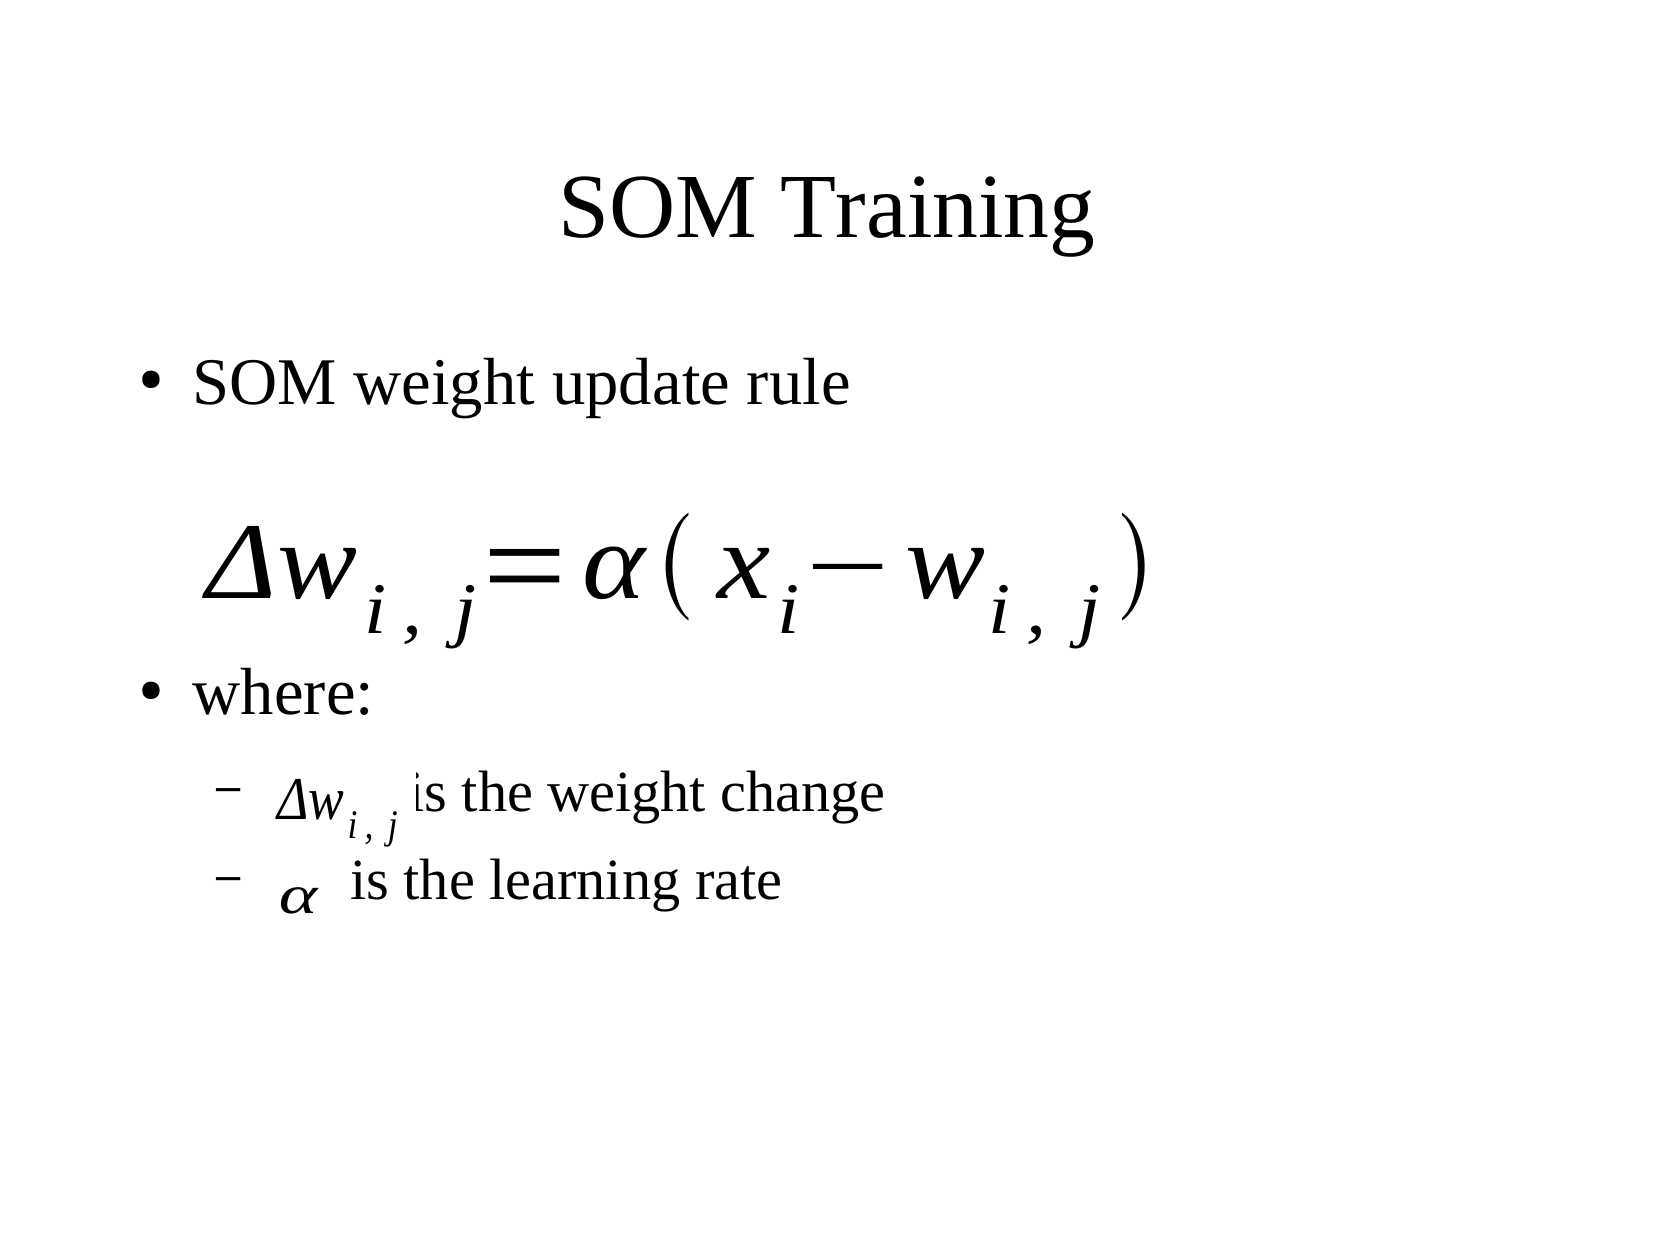

# SOM Training
SOM weight update rule
where:
 is the weight change
 is the learning rate